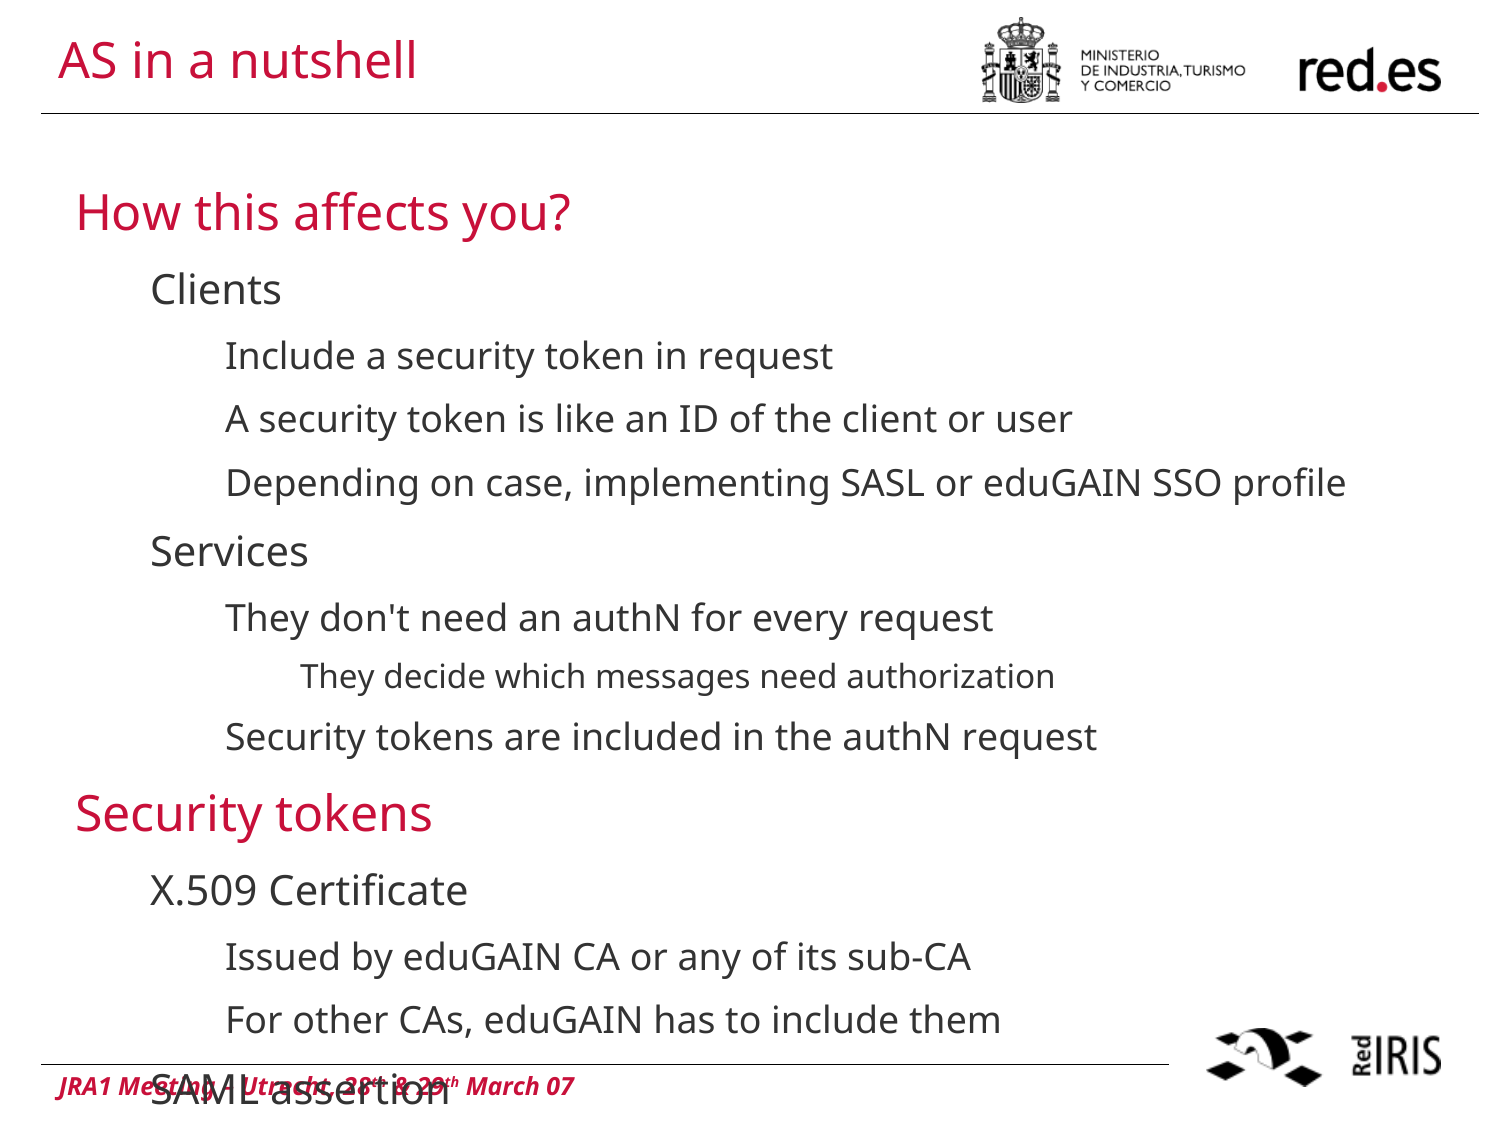

# AS in a nutshell
How this affects you?
Clients
Include a security token in request
A security token is like an ID of the client or user
Depending on case, implementing SASL or eduGAIN SSO profile
Services
They don't need an authN for every request
They decide which messages need authorization
Security tokens are included in the authN request
Security tokens
X.509 Certificate
Issued by eduGAIN CA or any of its sub-CA
For other CAs, eduGAIN has to include them
SAML assertion